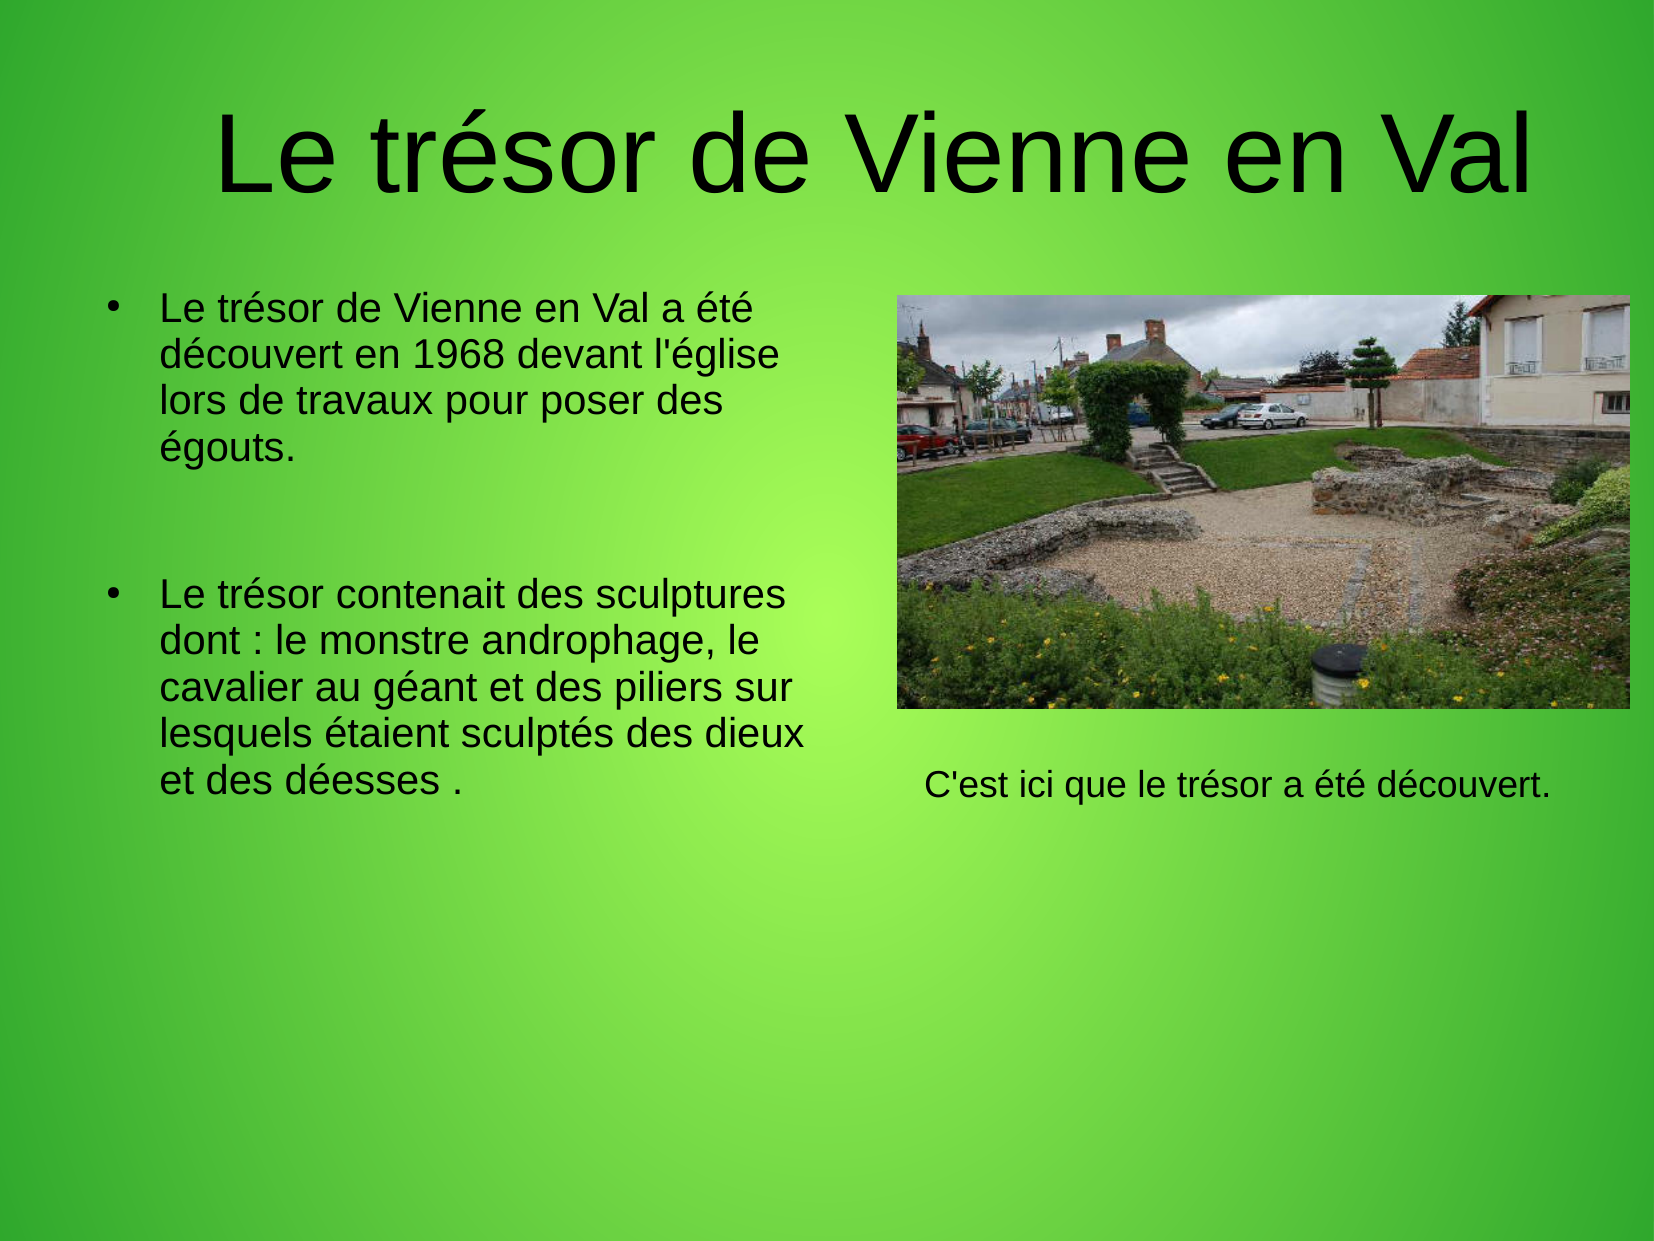

# Le trésor de Vienne en Val
Le trésor de Vienne en Val a été découvert en 1968 devant l'église lors de travaux pour poser des égouts.
Le trésor contenait des sculptures dont : le monstre androphage, le cavalier au géant et des piliers sur lesquels étaient sculptés des dieux et des déesses .
C'est ici que le trésor a été découvert.